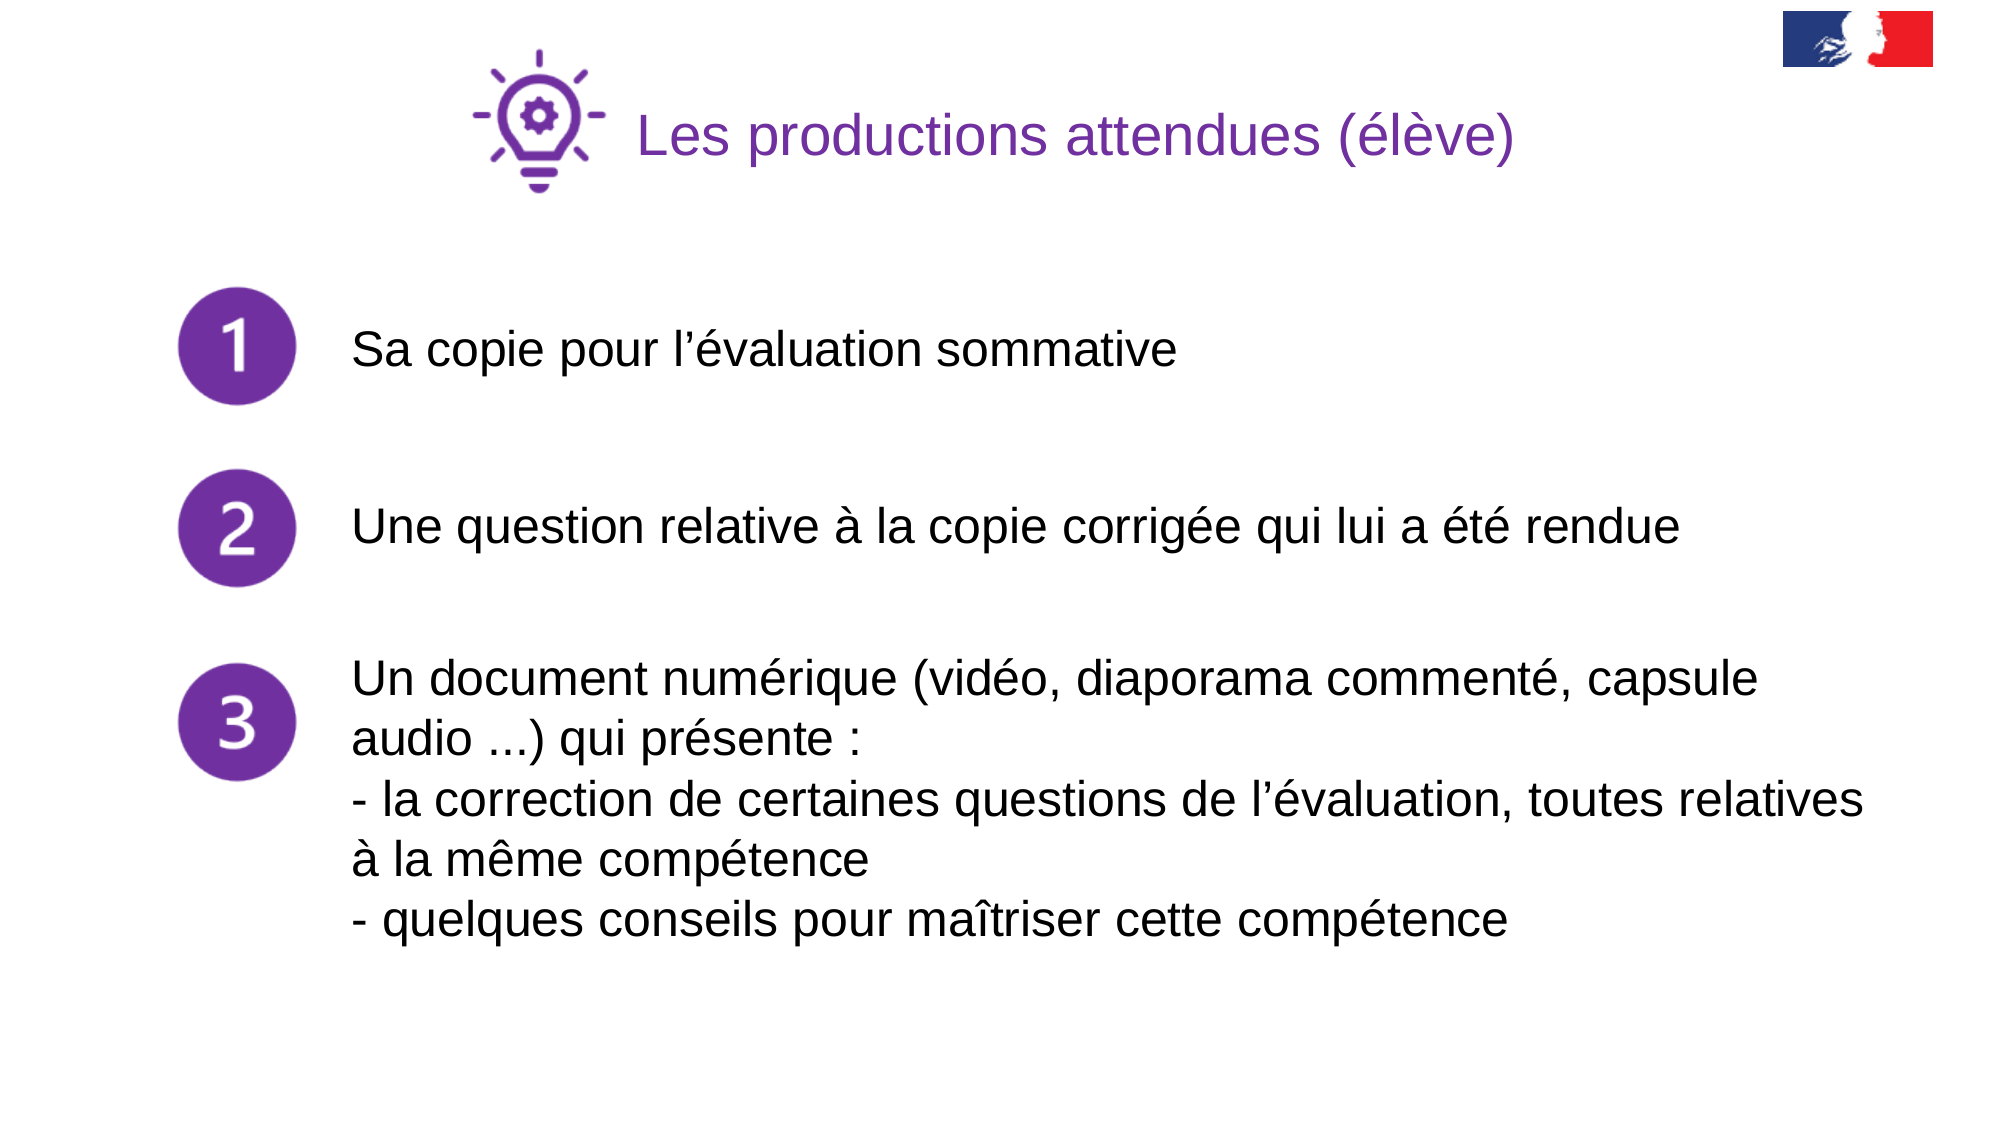

Les productions attendues (élève)
Sa copie pour l’évaluation sommative
Une question relative à la copie corrigée qui lui a été rendue
Un document numérique (vidéo, diaporama commenté, capsule audio ...) qui présente :
- la correction de certaines questions de l’évaluation, toutes relatives à la même compétence
- quelques conseils pour maîtriser cette compétence